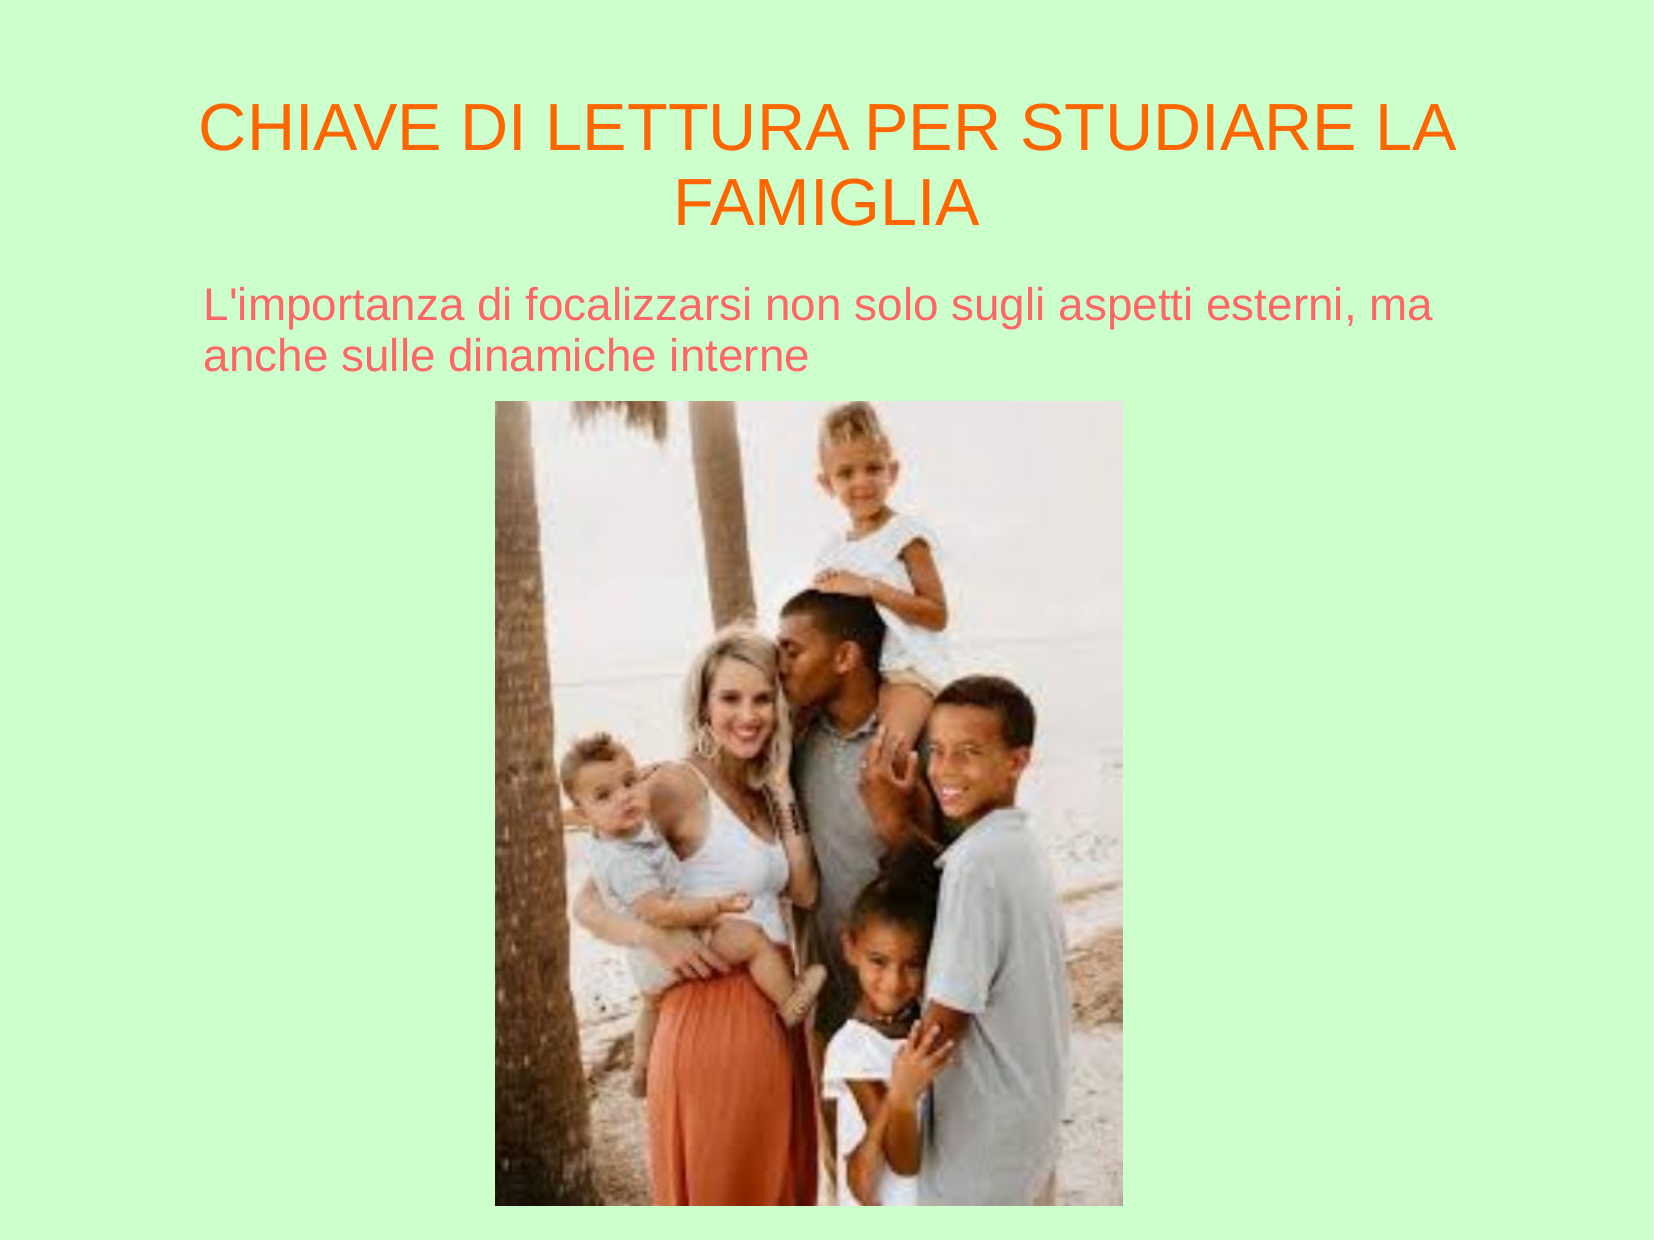

CHIAVE DI LETTURA PER STUDIARE LA FAMIGLIA
L'importanza di focalizzarsi non solo sugli aspetti esterni, ma anche sulle dinamiche interne